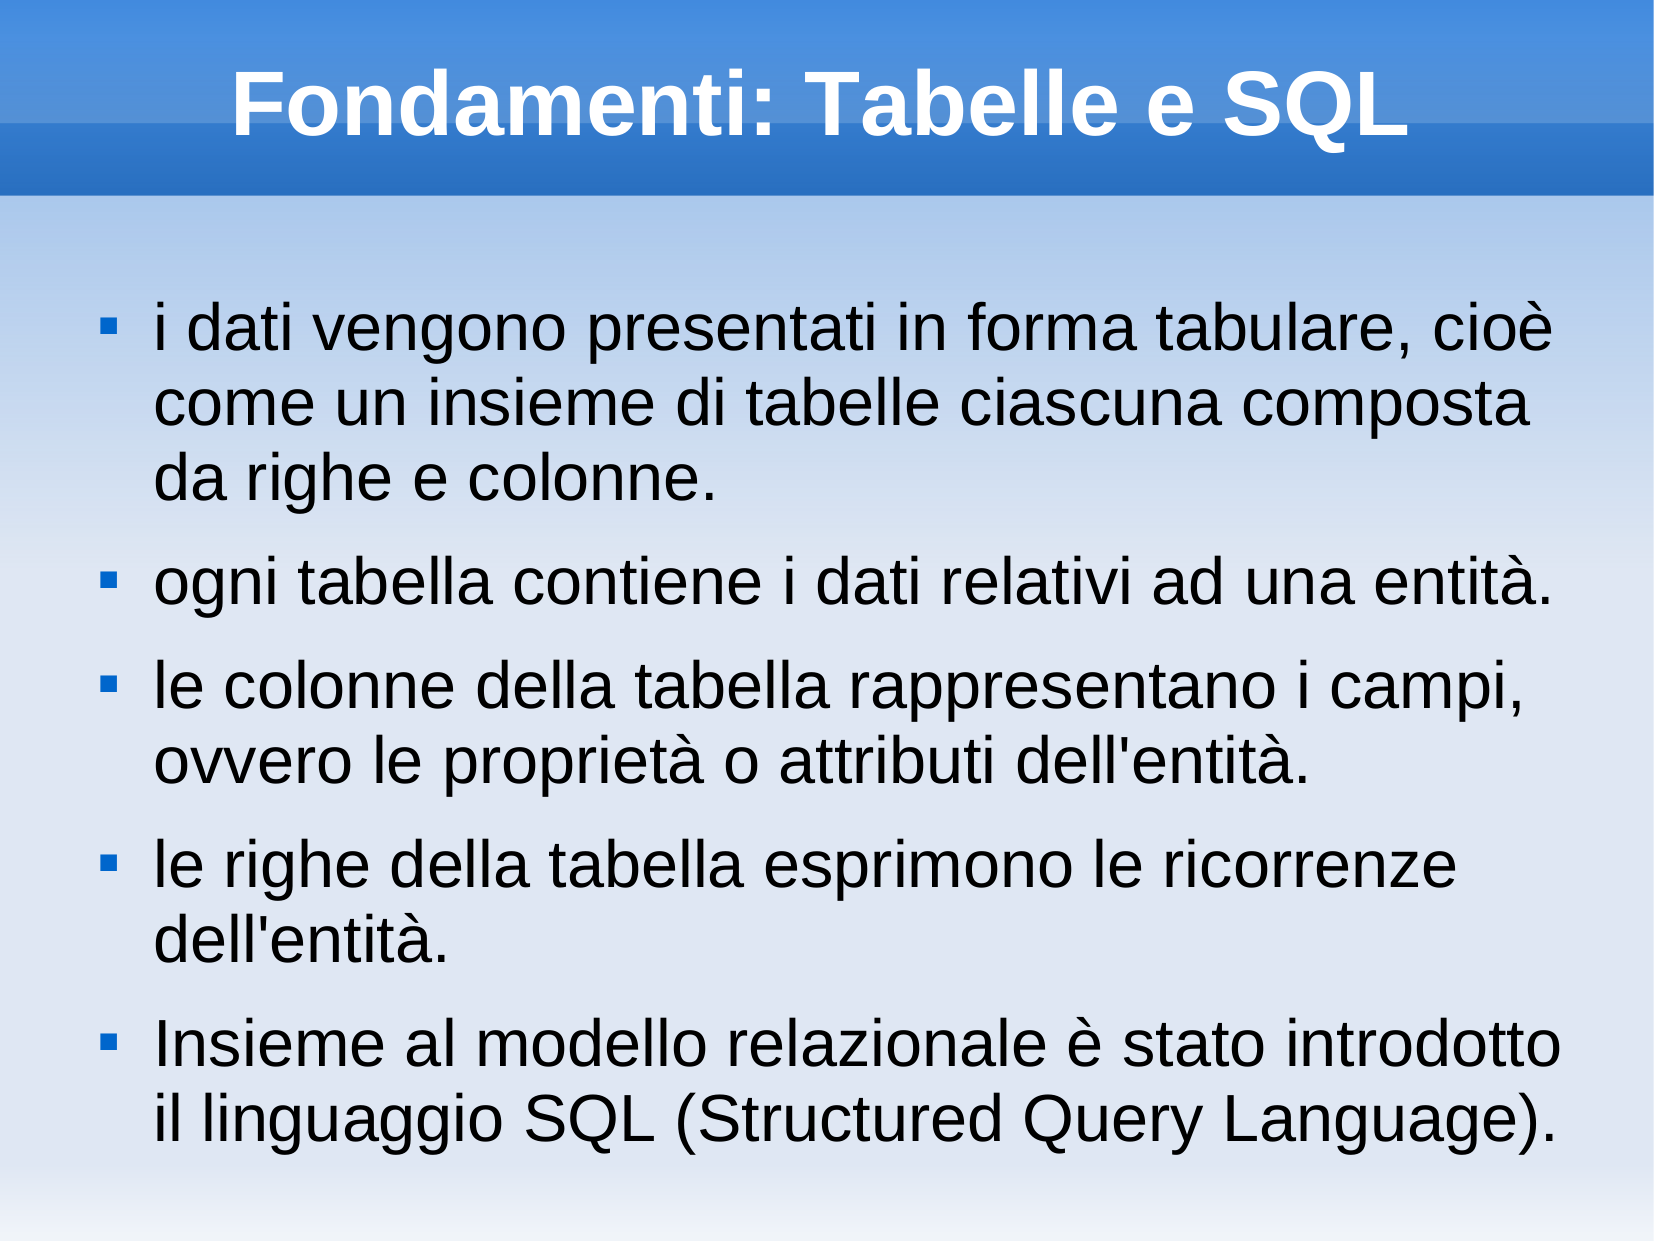

# Fondamenti: Tabelle e SQL
i dati vengono presentati in forma tabulare, cioè come un insieme di tabelle ciascuna composta da righe e colonne.
ogni tabella contiene i dati relativi ad una entità.
le colonne della tabella rappresentano i campi, ovvero le proprietà o attributi dell'entità.
le righe della tabella esprimono le ricorrenze dell'entità.
Insieme al modello relazionale è stato introdotto il linguaggio SQL (Structured Query Language).